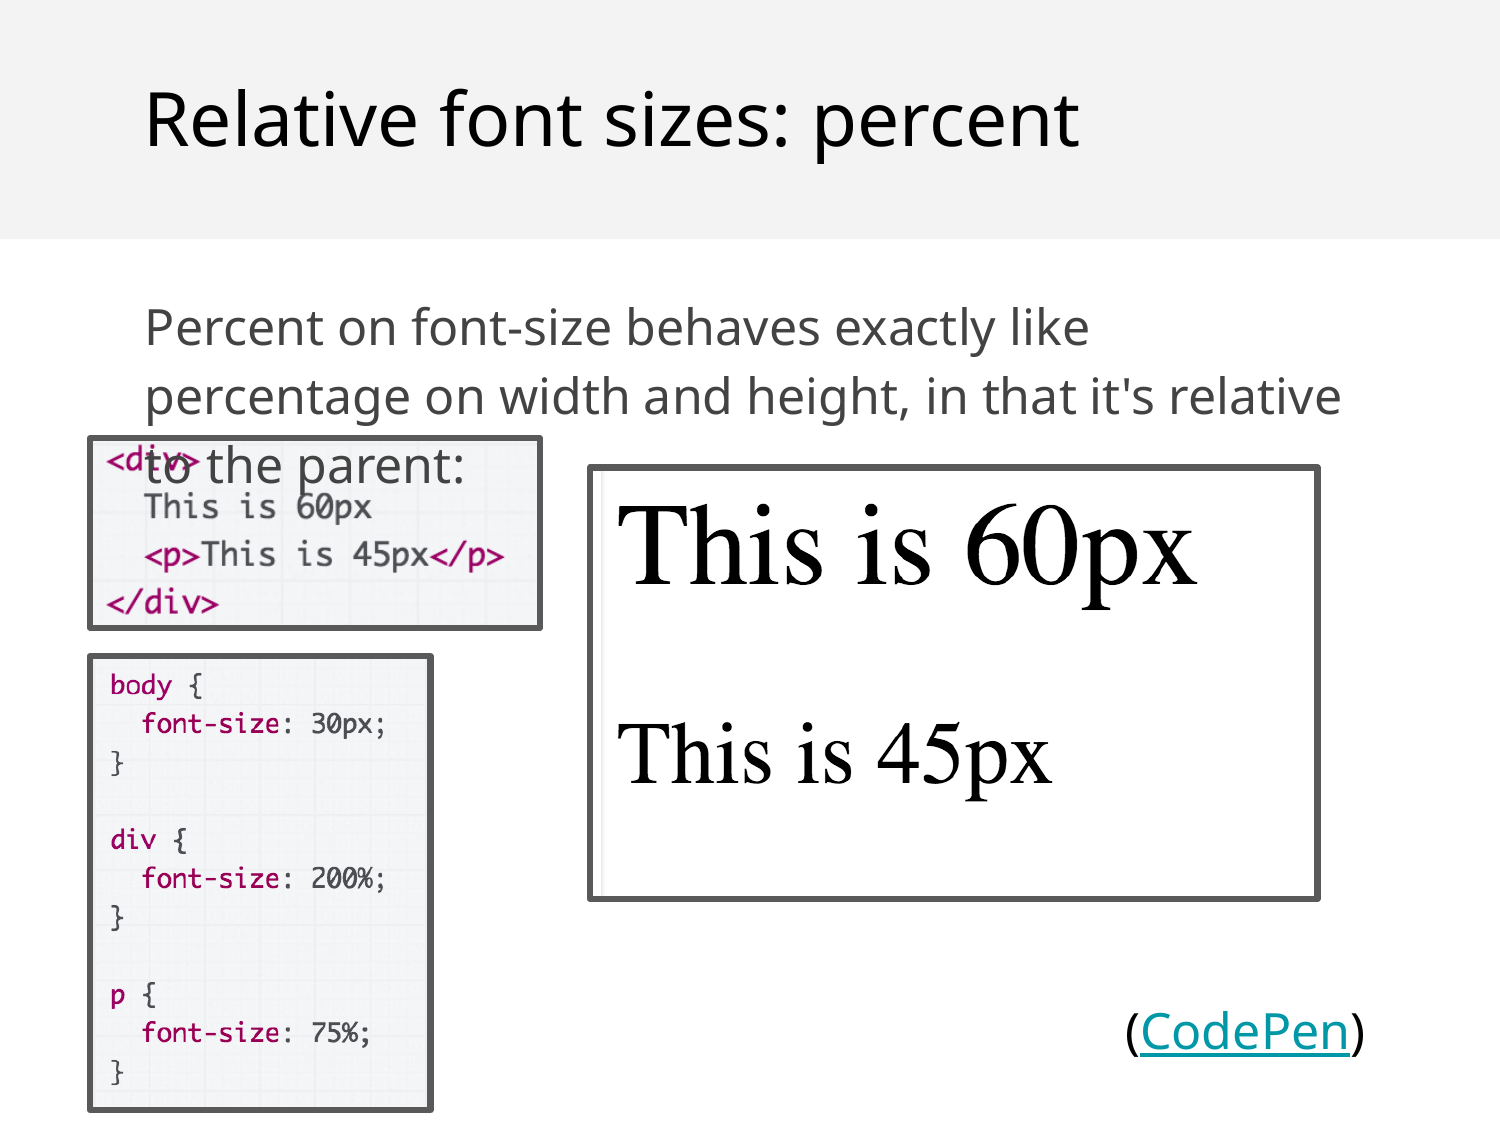

# Relative font sizes: percent
Percent on font-size behaves exactly like percentage on width and height, in that it's relative to the parent:
(CodePen)